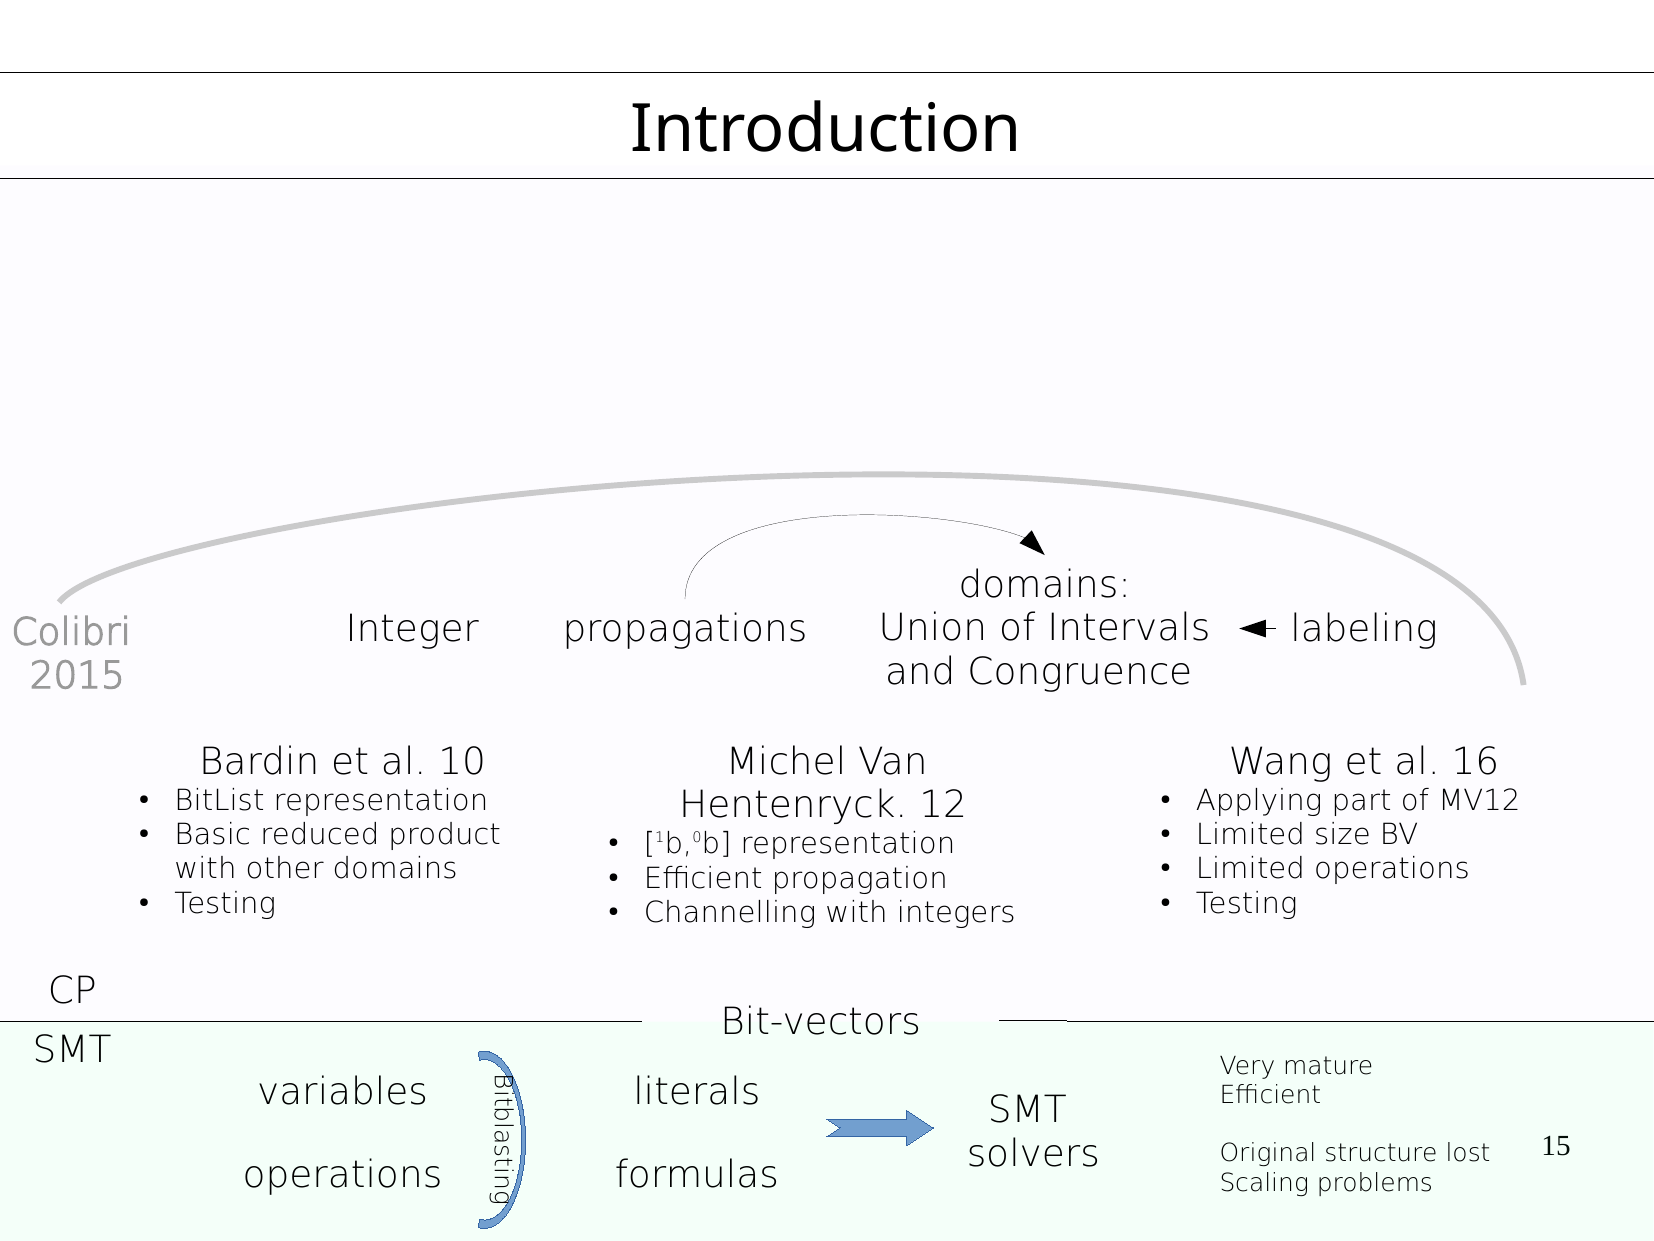

Introduction
And of course it has all the propagations and heruistics for labeling
domains:
Union of Intervals and Congruence
Integer
propagations
labeling
Colibri
2015
Bardin et al. 10
BitList representation
Basic reduced product with other domains
Testing
Michel Van Hentenryck. 12
[1b,0b] representation
Efficient propagation
Channelling with integers
Wang et al. 16
Applying part of MV12
Limited size BV
Limited operations
Testing
CP
Bit-vectors
SMT
Very mature
Efficient
Original structure lost
Scaling problems
variables
literals
SMT
solvers
Bitblasting
15
operations
formulas